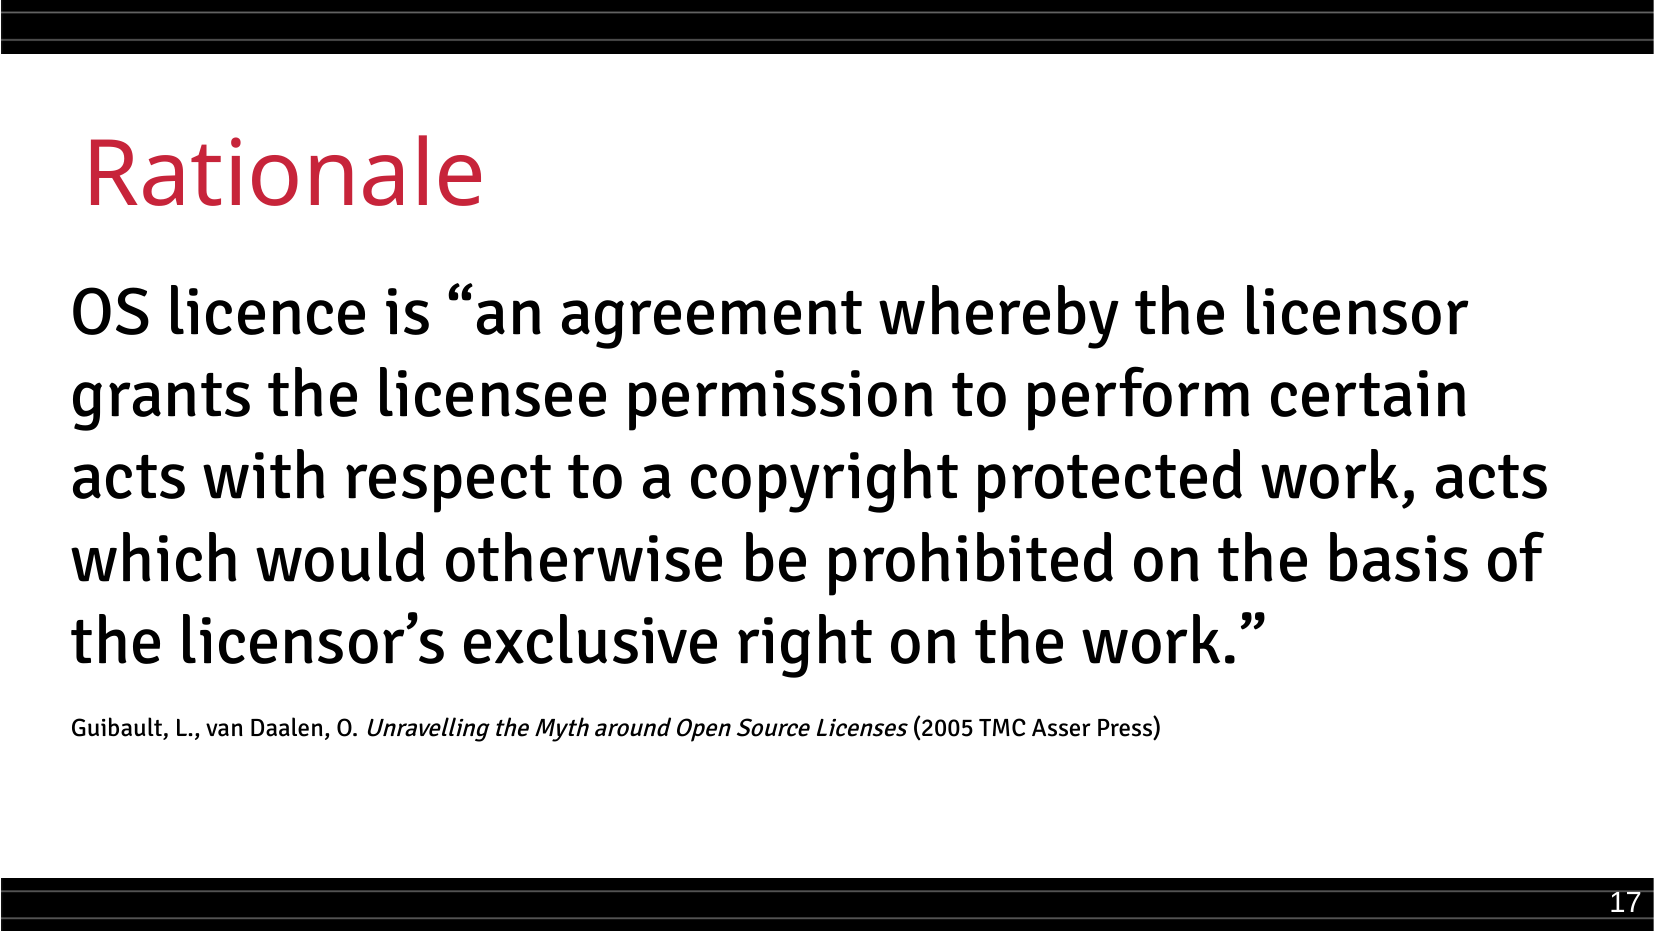

# Rationale
OS licence is “an agreement whereby the licensor grants the licensee permission to perform certain acts with respect to a copyright protected work, acts which would otherwise be prohibited on the basis of the licensor’s exclusive right on the work.”
Guibault, L., van Daalen, O. Unravelling the Myth around Open Source Licenses (2005 TMC Asser Press)